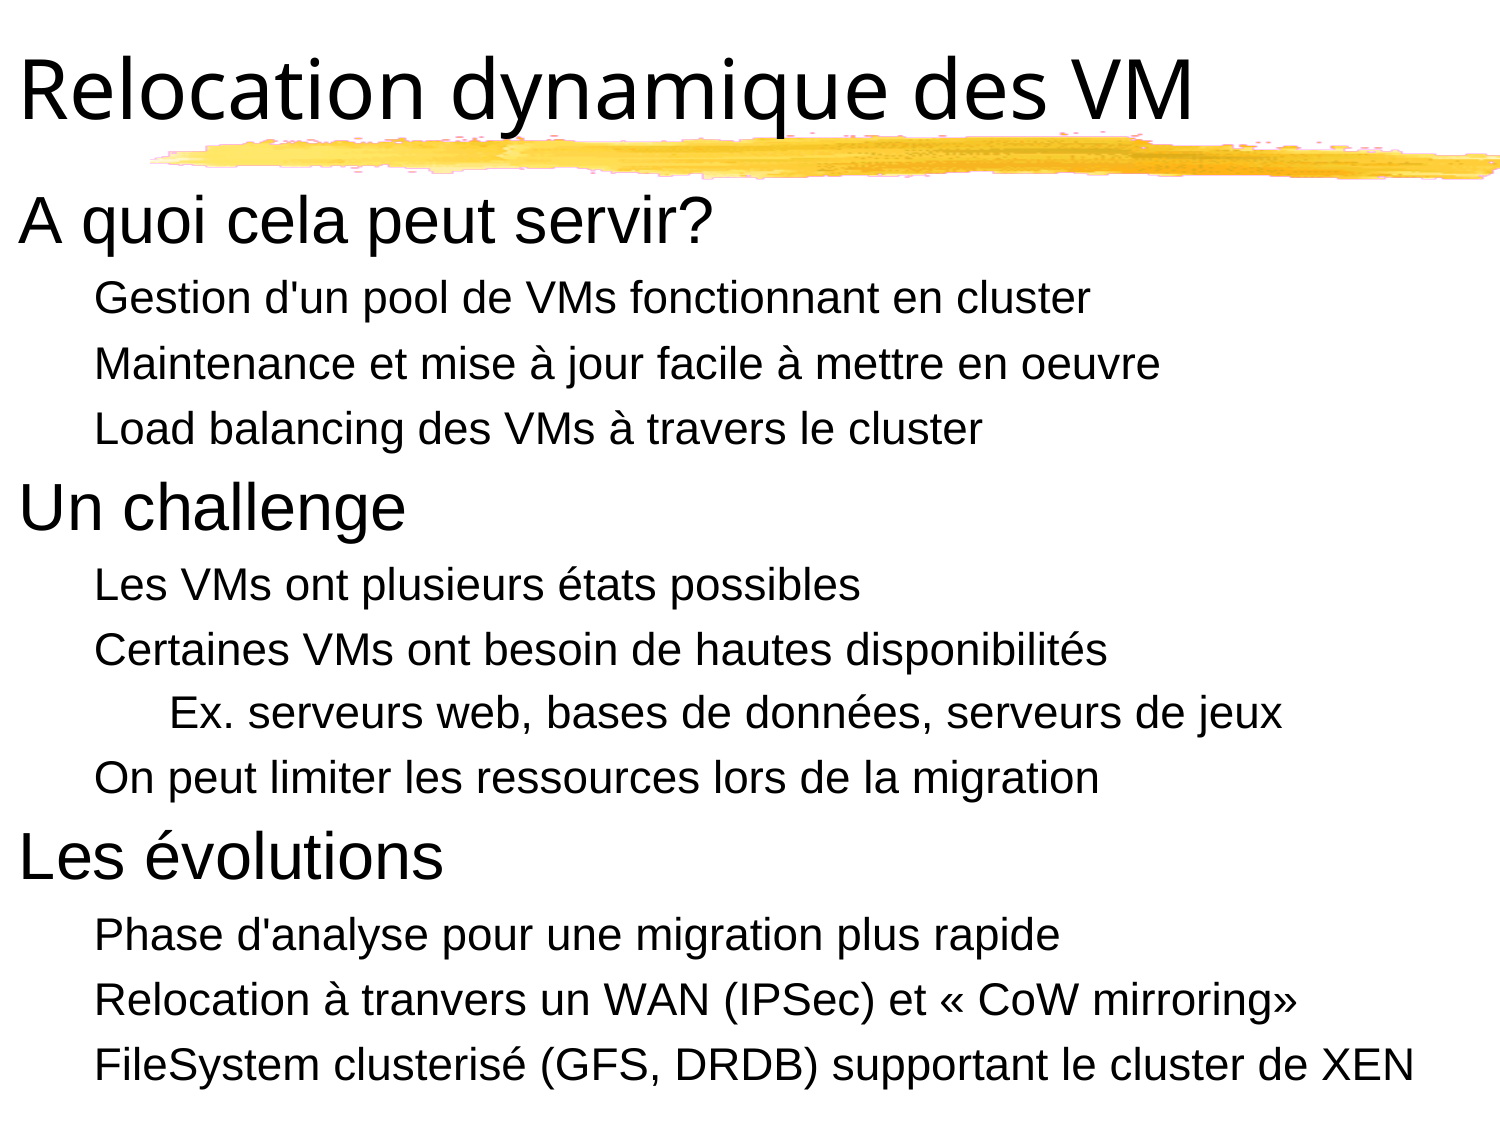

# Relocation dynamique des VM
A quoi cela peut servir?
Gestion d'un pool de VMs fonctionnant en cluster
Maintenance et mise à jour facile à mettre en oeuvre
Load balancing des VMs à travers le cluster
Un challenge
Les VMs ont plusieurs états possibles
Certaines VMs ont besoin de hautes disponibilités
Ex. serveurs web, bases de données, serveurs de jeux
On peut limiter les ressources lors de la migration
Les évolutions
Phase d'analyse pour une migration plus rapide
Relocation à tranvers un WAN (IPSec) et « CoW mirroring»
FileSystem clusterisé (GFS, DRDB) supportant le cluster de XEN